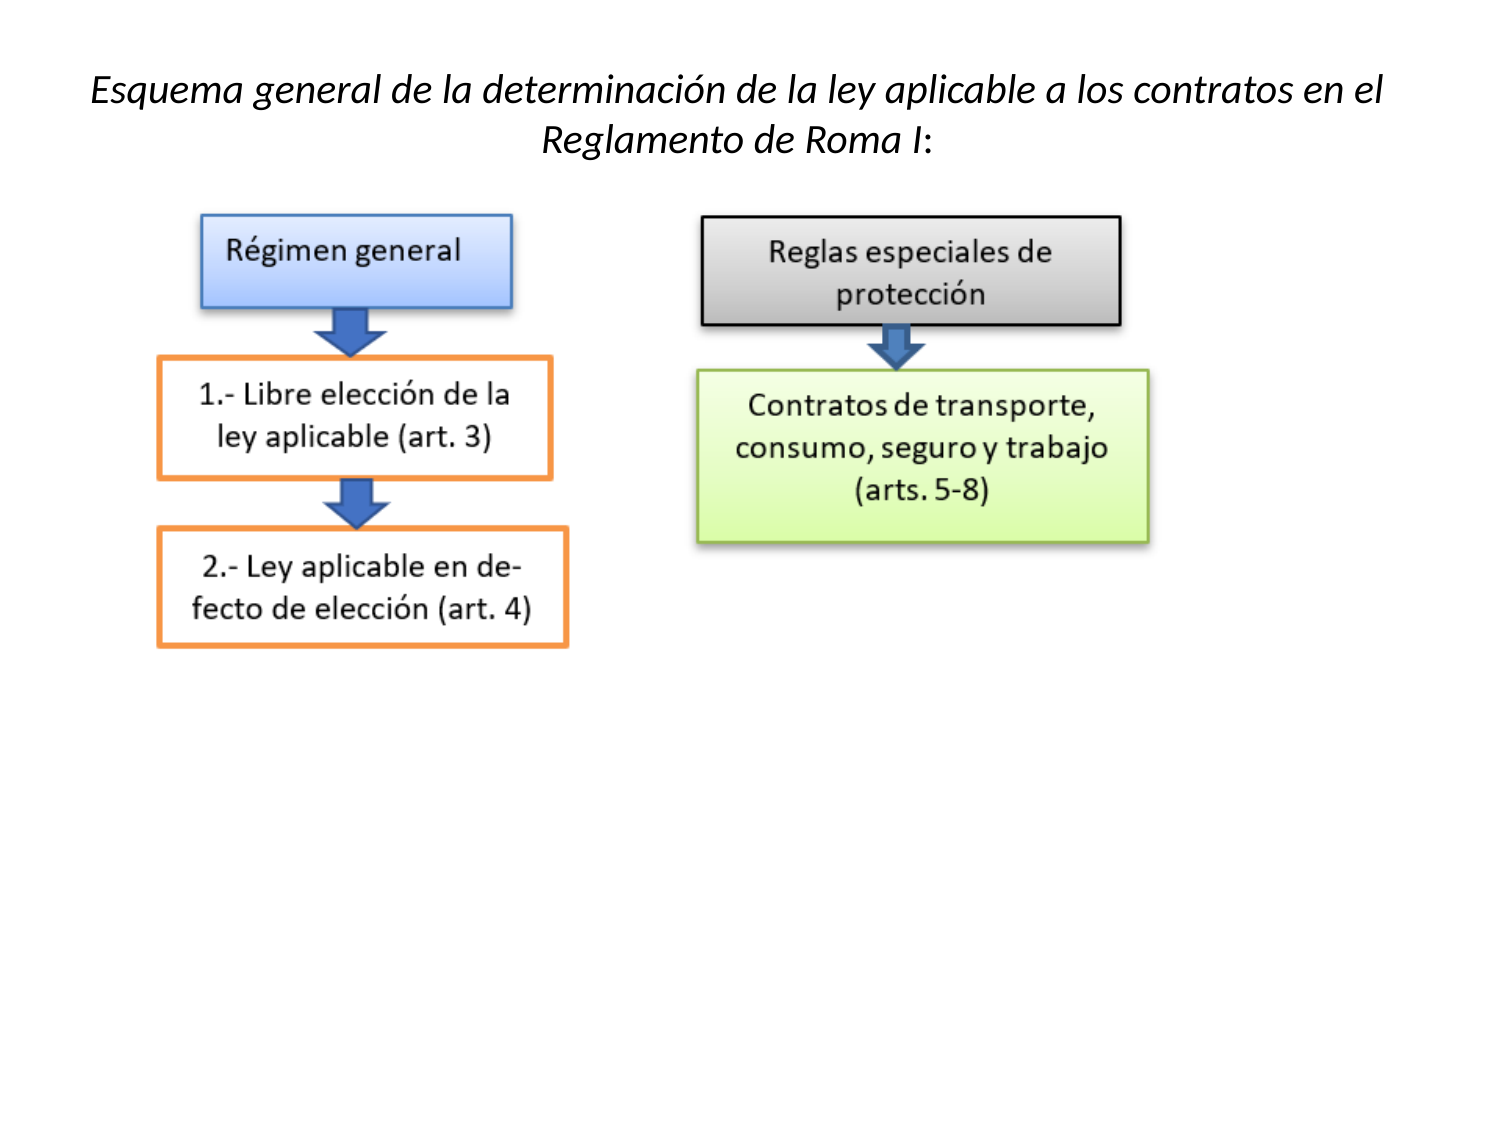

# Esquema general de la determinación de la ley aplicable a los contratos en el Reglamento de Roma I: